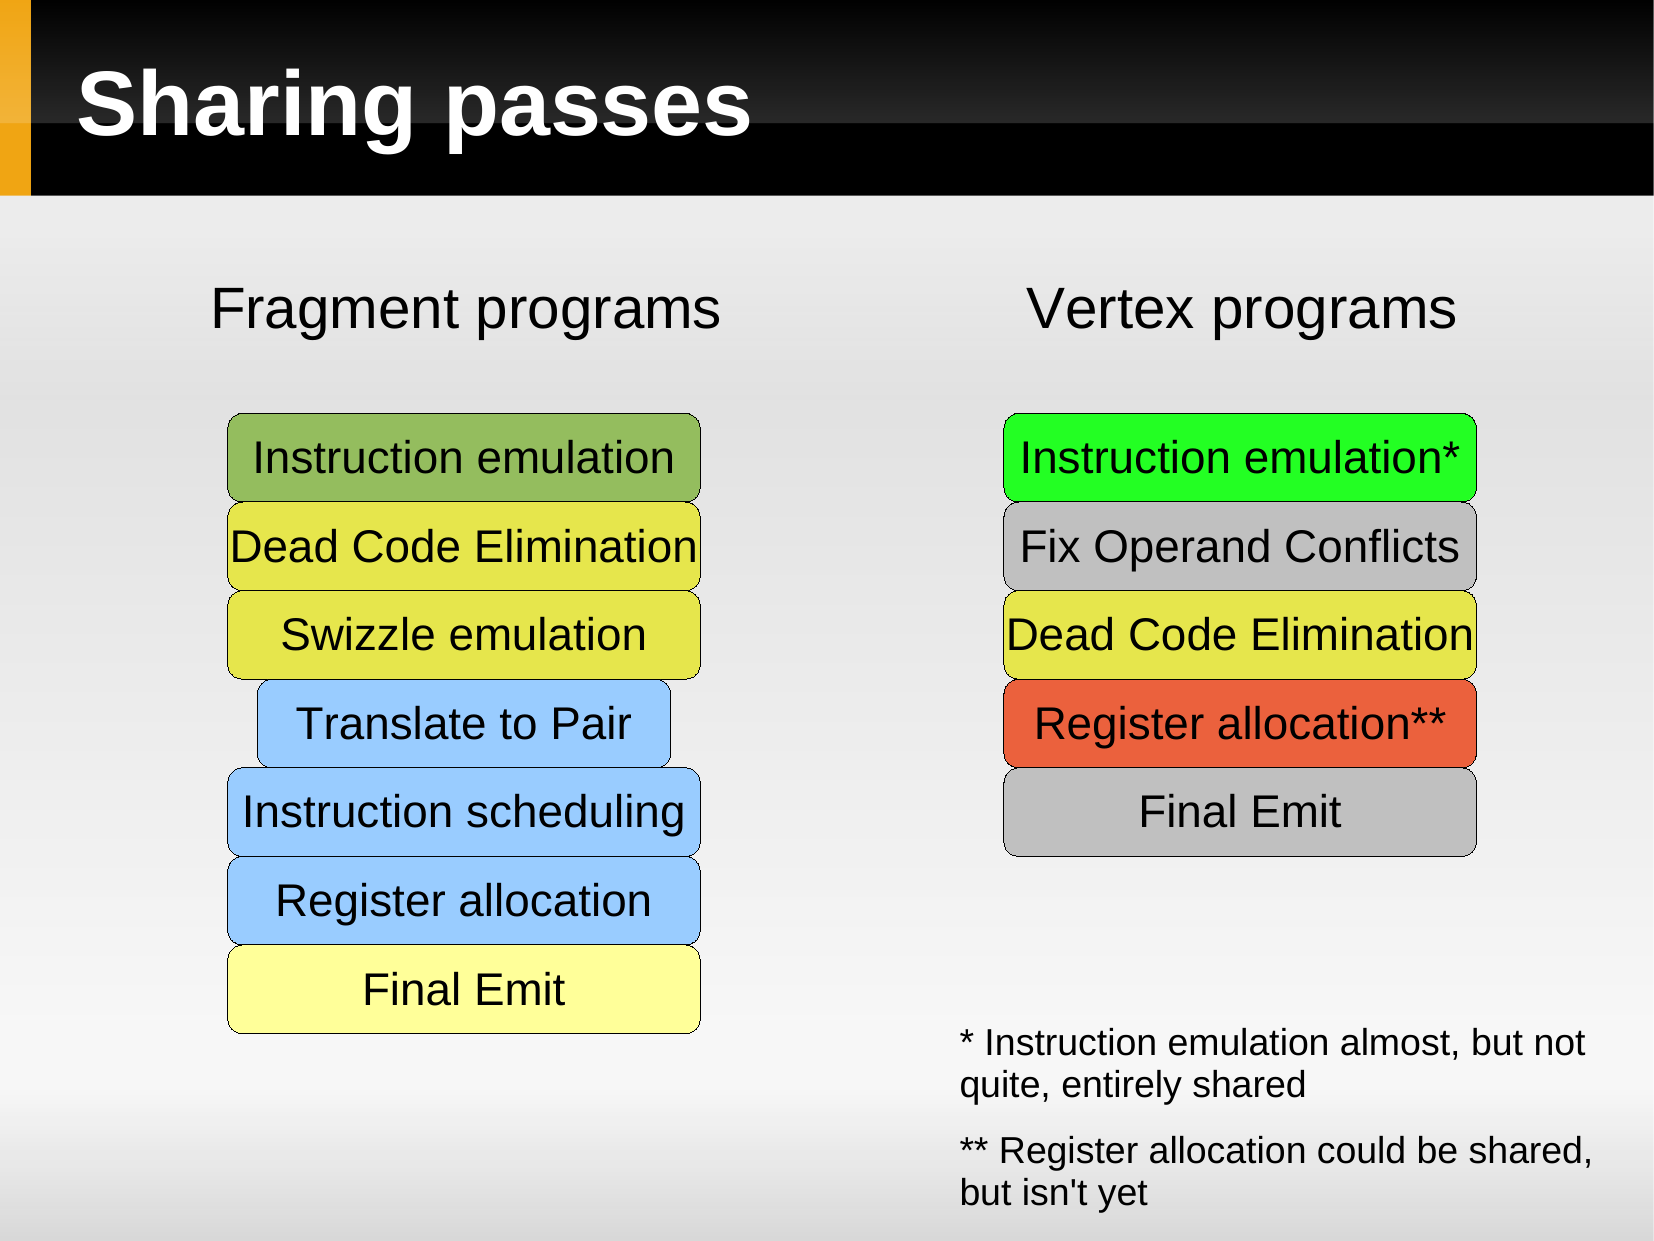

# Sharing passes
Fragment programs
Vertex programs
Instruction emulation
Instruction emulation*
Dead Code Elimination
Fix Operand Conflicts
Swizzle emulation
Dead Code Elimination
Translate to Pair
Register allocation**
Instruction scheduling
Final Emit
Register allocation
Final Emit
* Instruction emulation almost, but not quite, entirely shared
** Register allocation could be shared, but isn't yet